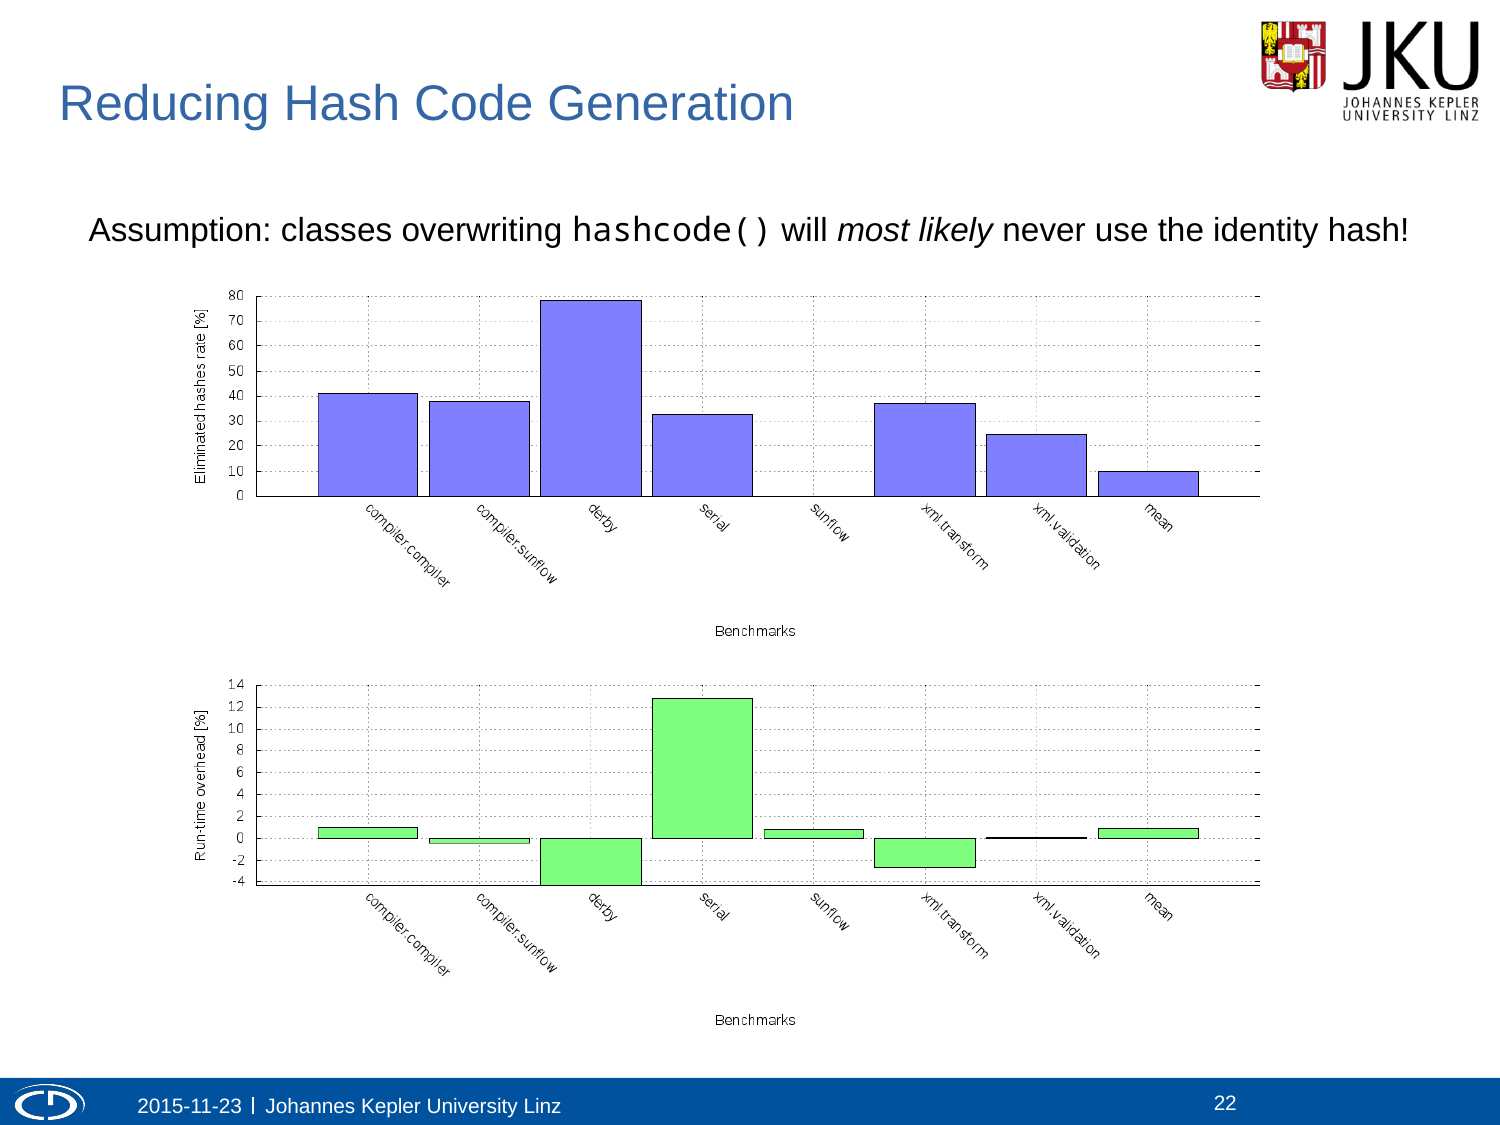

# Reducing Hash Code Generation
Assumption: classes overwriting hashcode() will most likely never use the identity hash!
22